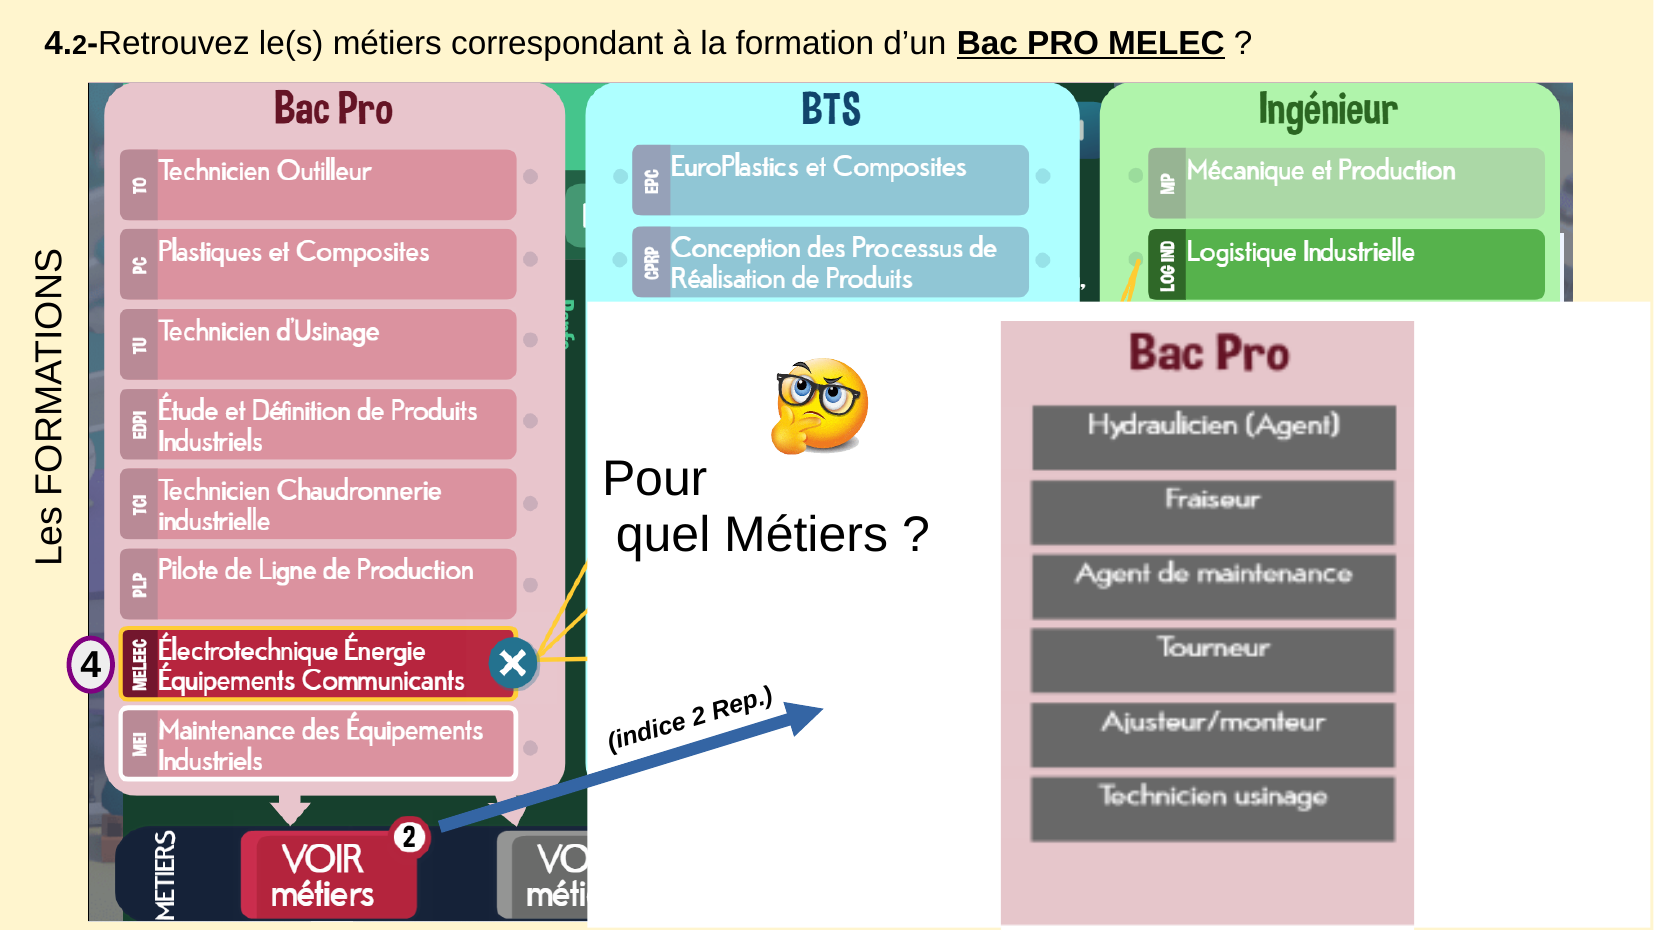

4.2-Retrouvez le(s) métiers correspondant à la formation d’un Bac PRO MELEC ?
Les FORMATIONS
Pour
 quel Métiers ?
4
(indice 2 Rep.)